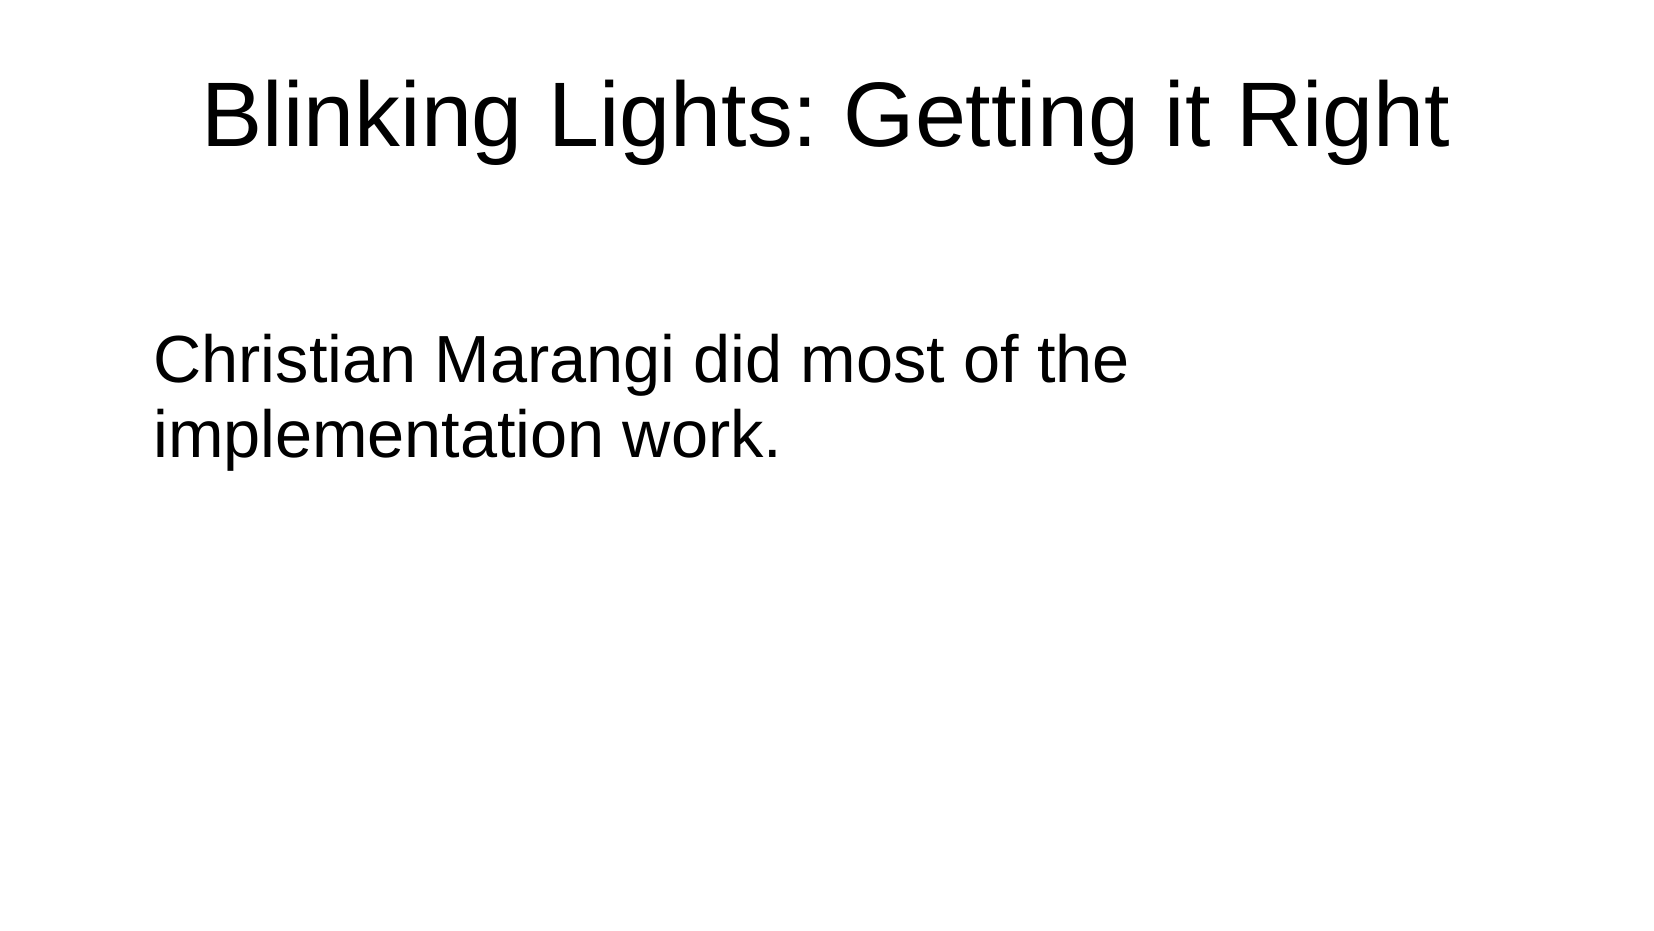

# Blinking Lights: Getting it Right
Christian Marangi did most of the implementation work.